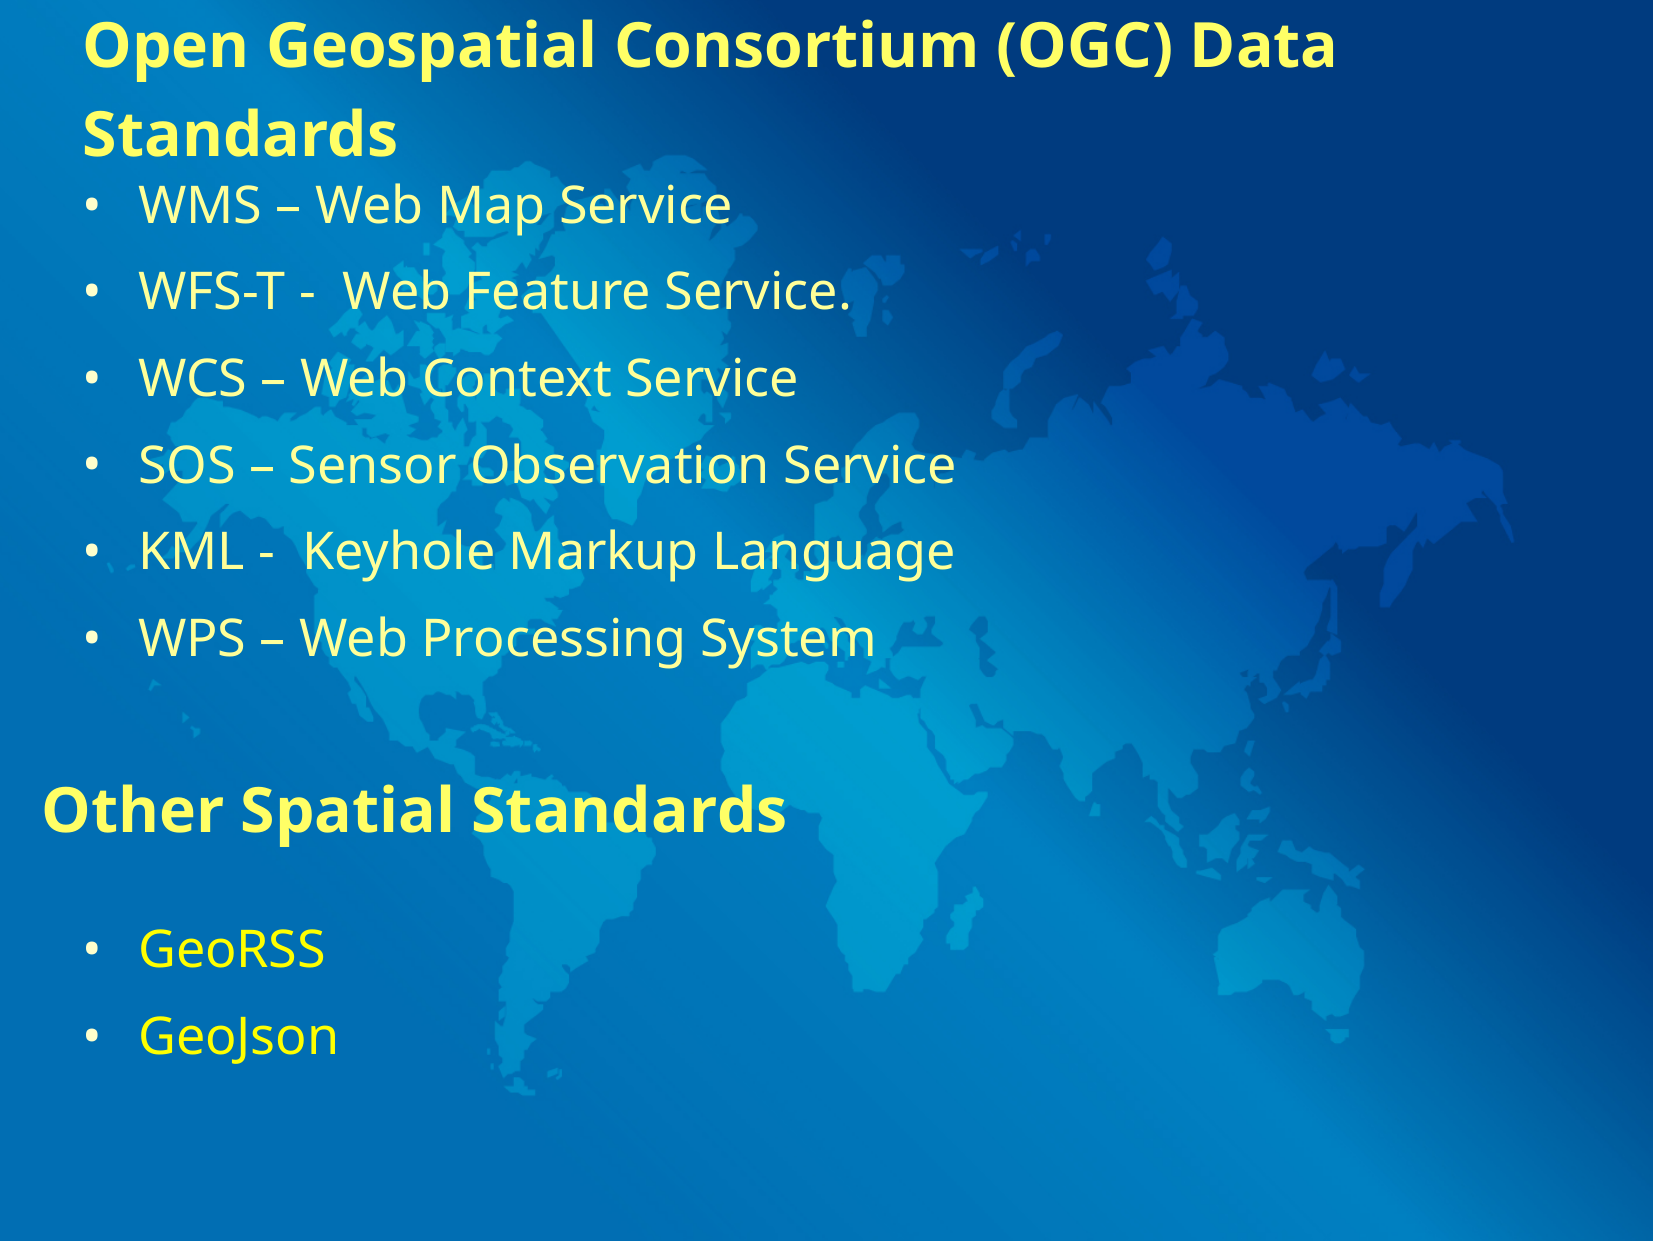

Open Geospatial Consortium (OGC) Data Standards
# WMS – Web Map Service
WFS-T - Web Feature Service.
WCS – Web Context Service
SOS – Sensor Observation Service
KML - Keyhole Markup Language
WPS – Web Processing System
Other Spatial Standards
GeoRSS
GeoJson